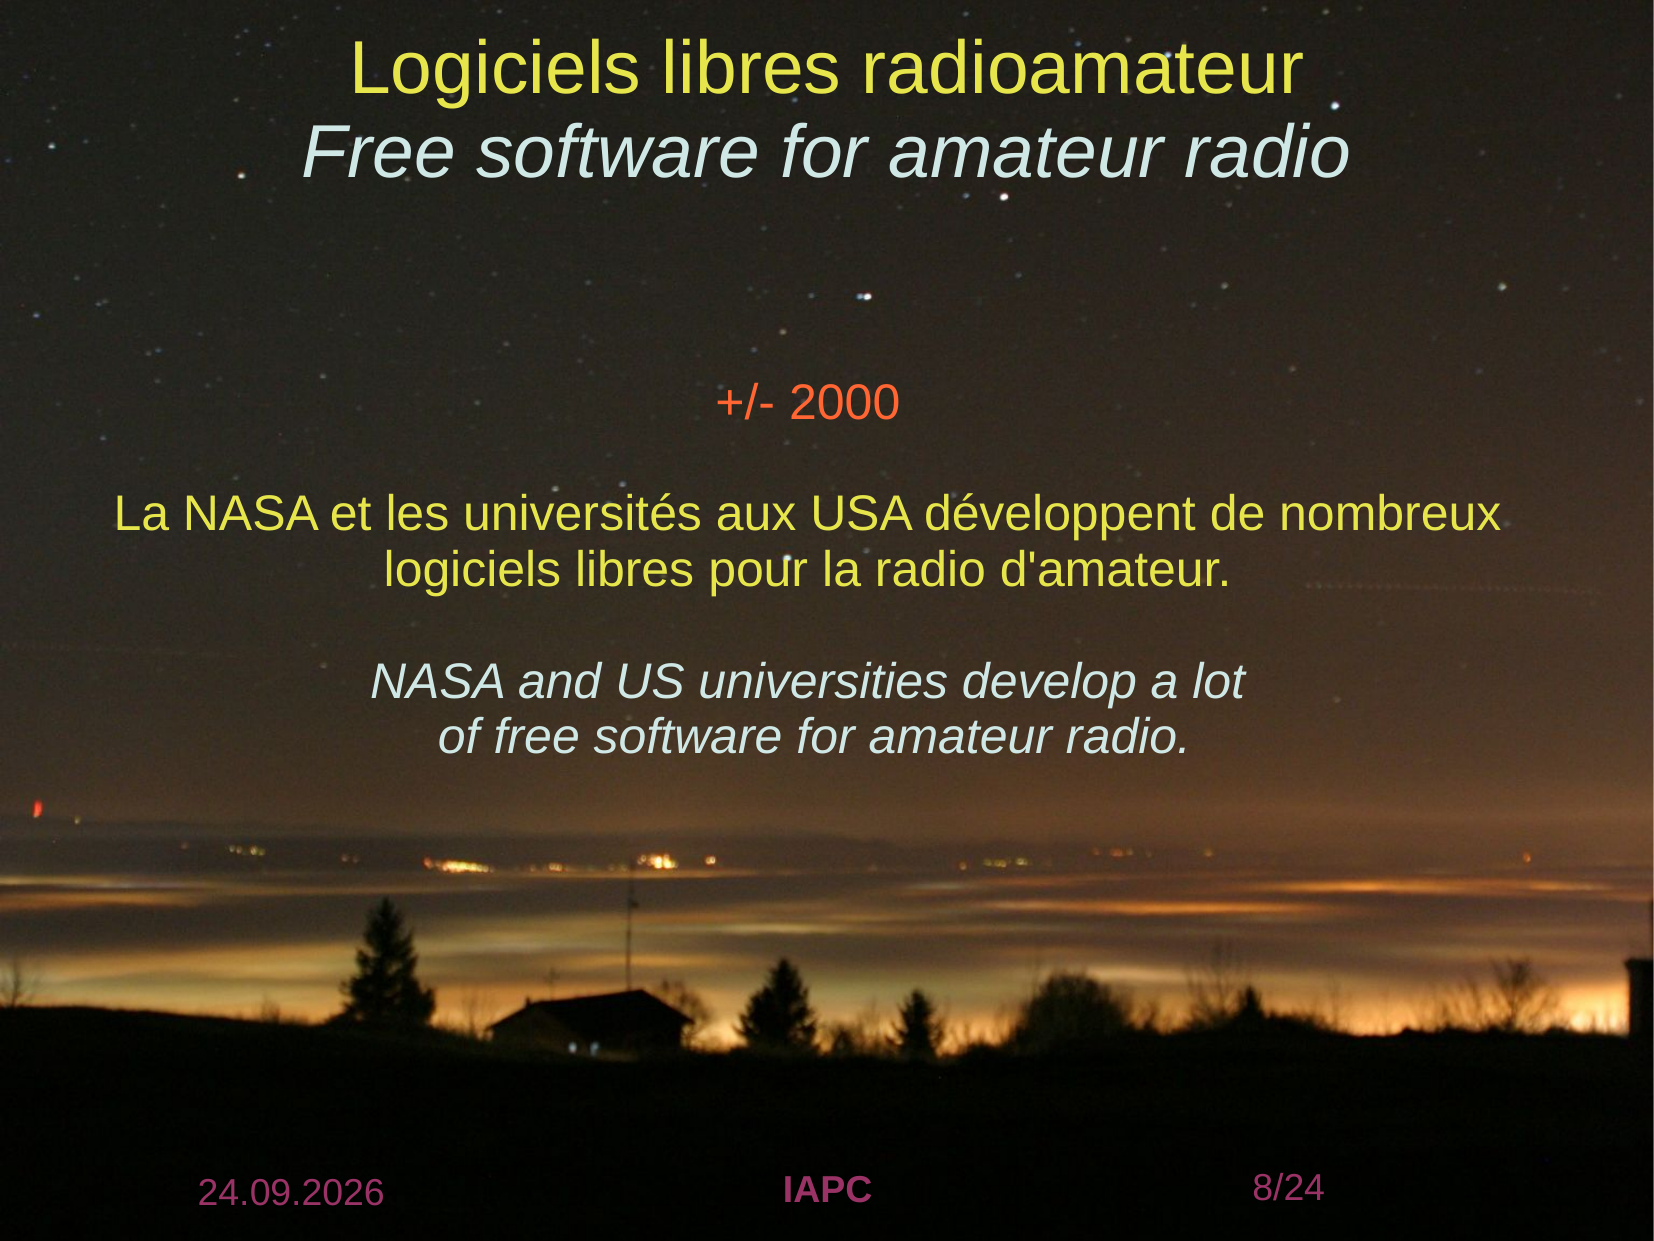

# Logiciels libres radioamateur Free software for amateur radio
+/- 2000
La NASA et les universités aux USA développent de nombreux logiciels libres pour la radio d'amateur.
NASA and US universities develop a lot
 of free software for amateur radio.